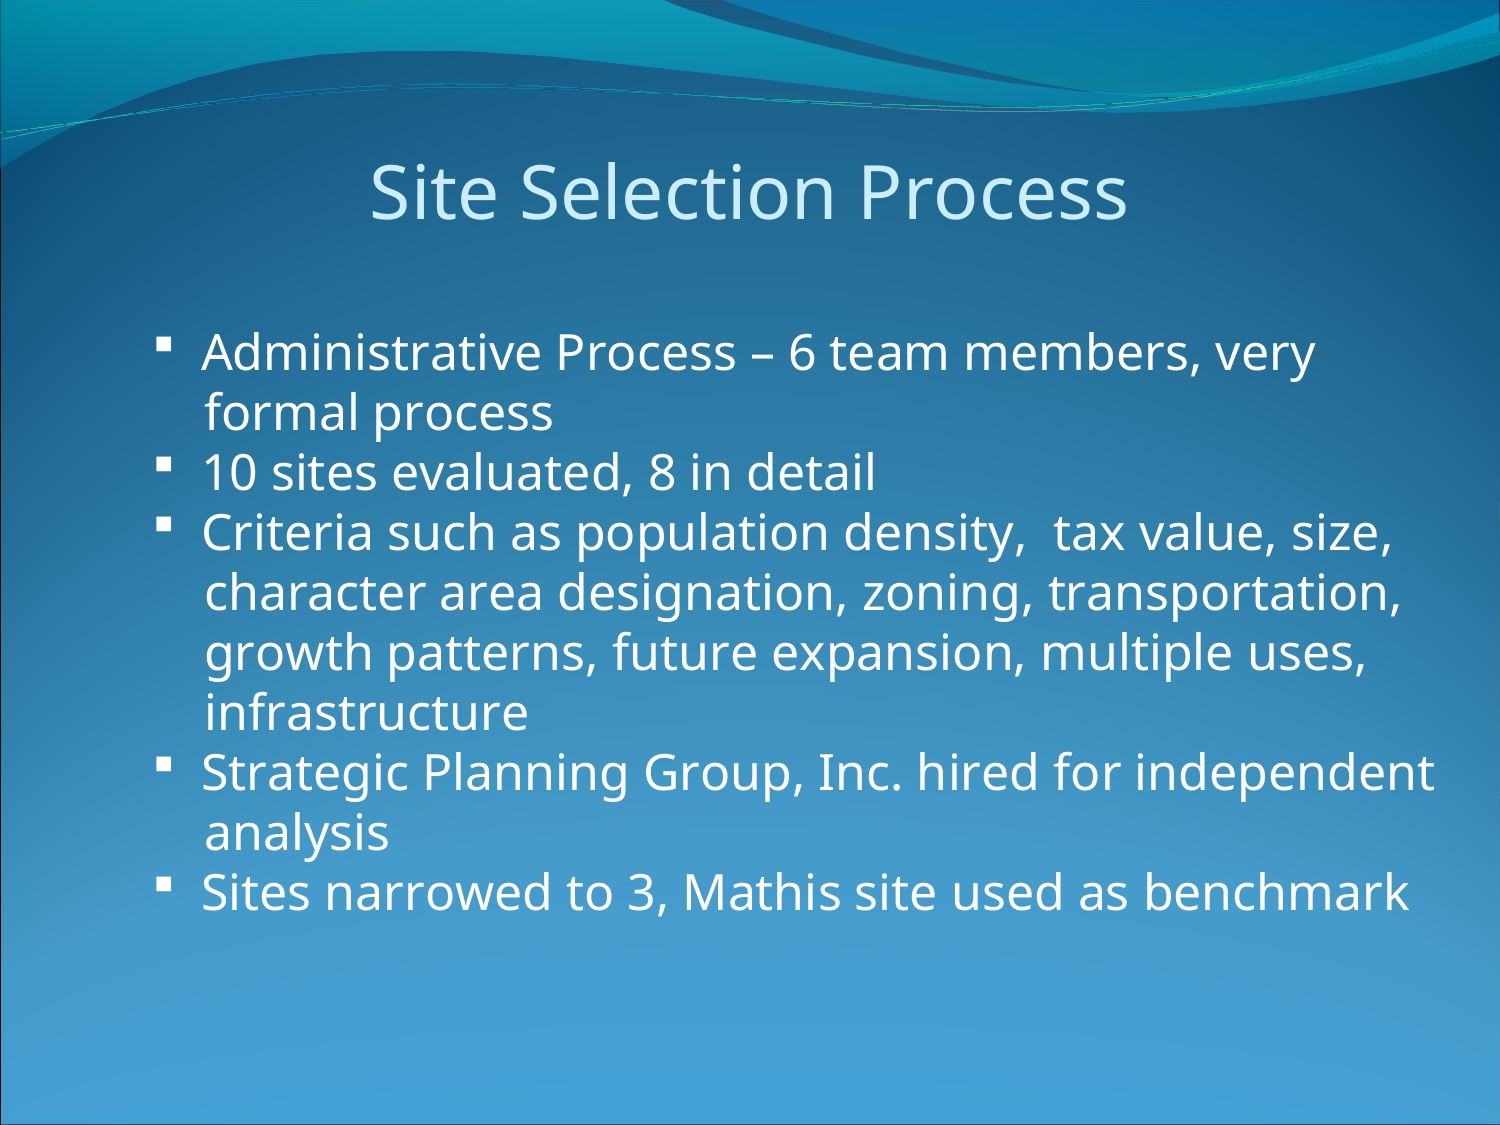

Site Selection Process
 Administrative Process – 6 team members, very
 formal process
 10 sites evaluated, 8 in detail
 Criteria such as population density, tax value, size,
 character area designation, zoning, transportation,
 growth patterns, future expansion, multiple uses,
 infrastructure
 Strategic Planning Group, Inc. hired for independent
 analysis
 Sites narrowed to 3, Mathis site used as benchmark